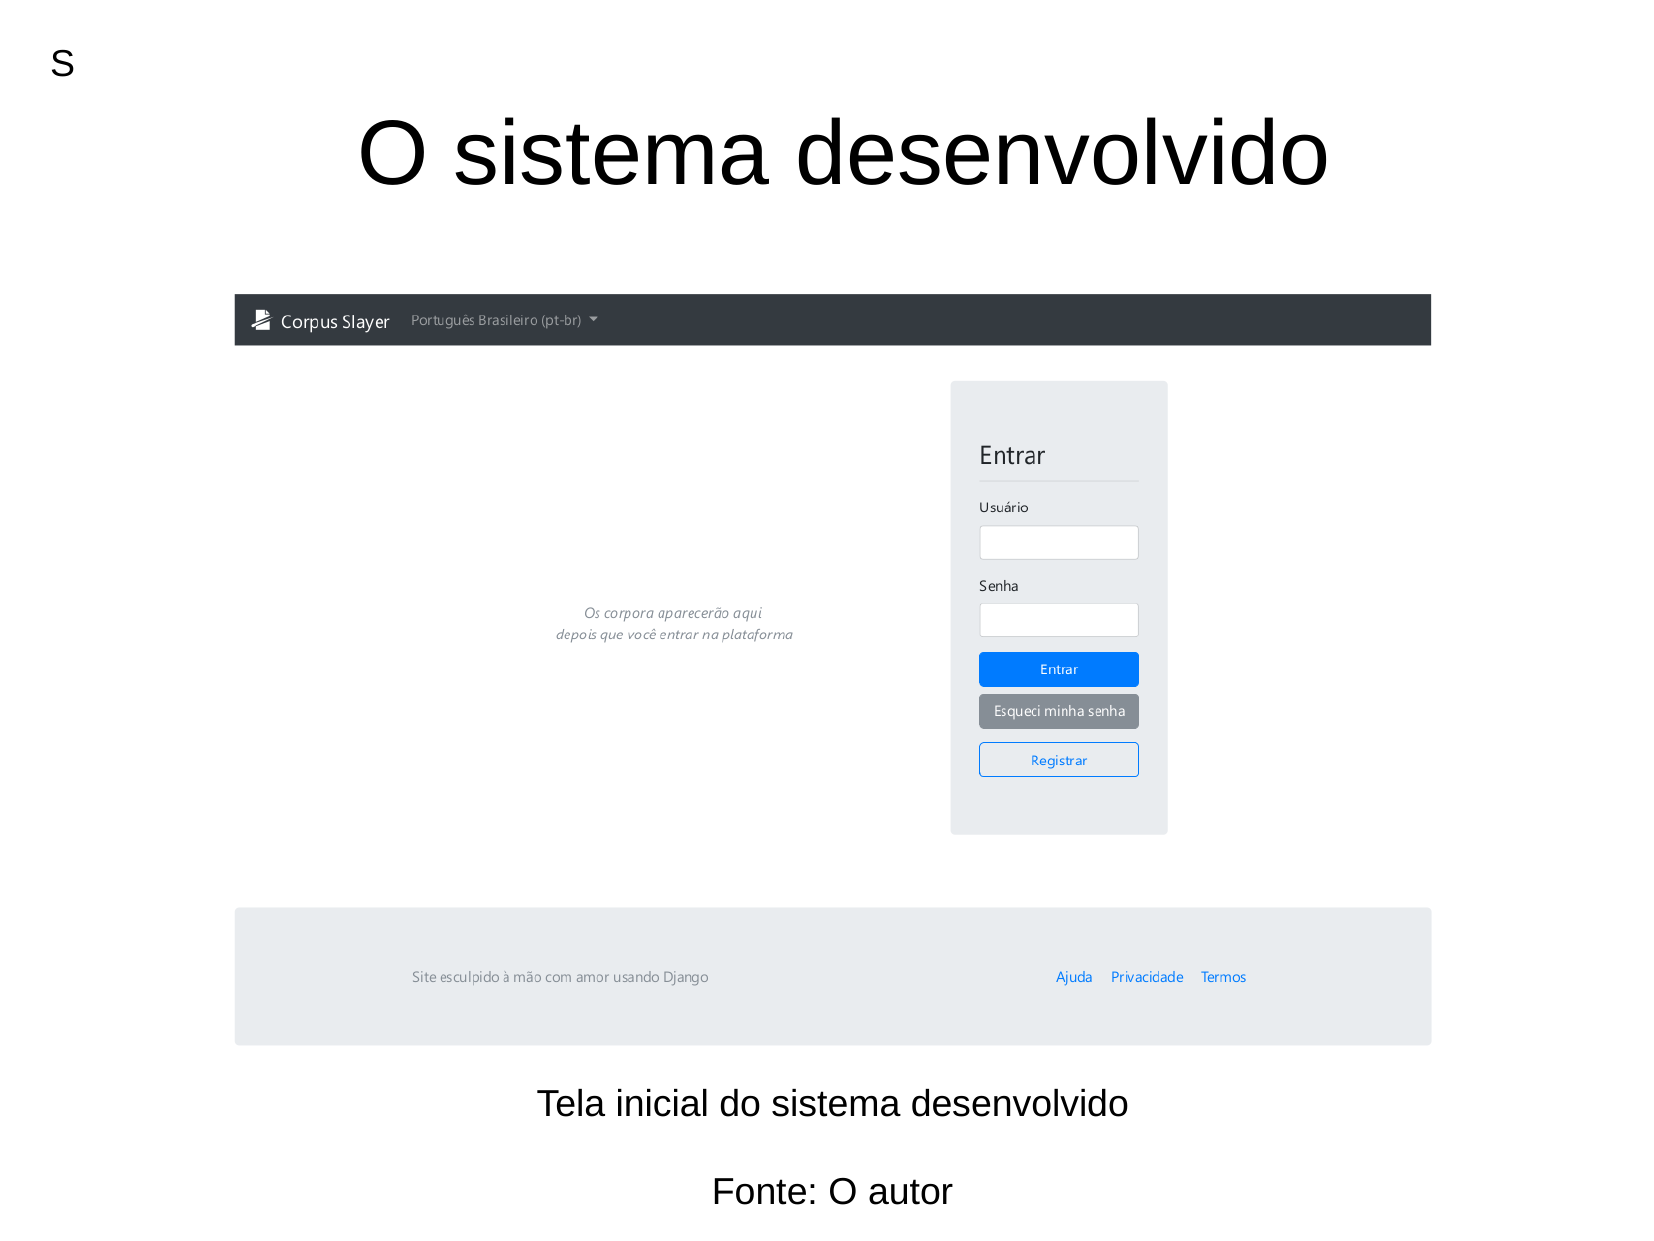

S
# O sistema desenvolvido
Tela inicial do sistema desenvolvido
Fonte: O autor